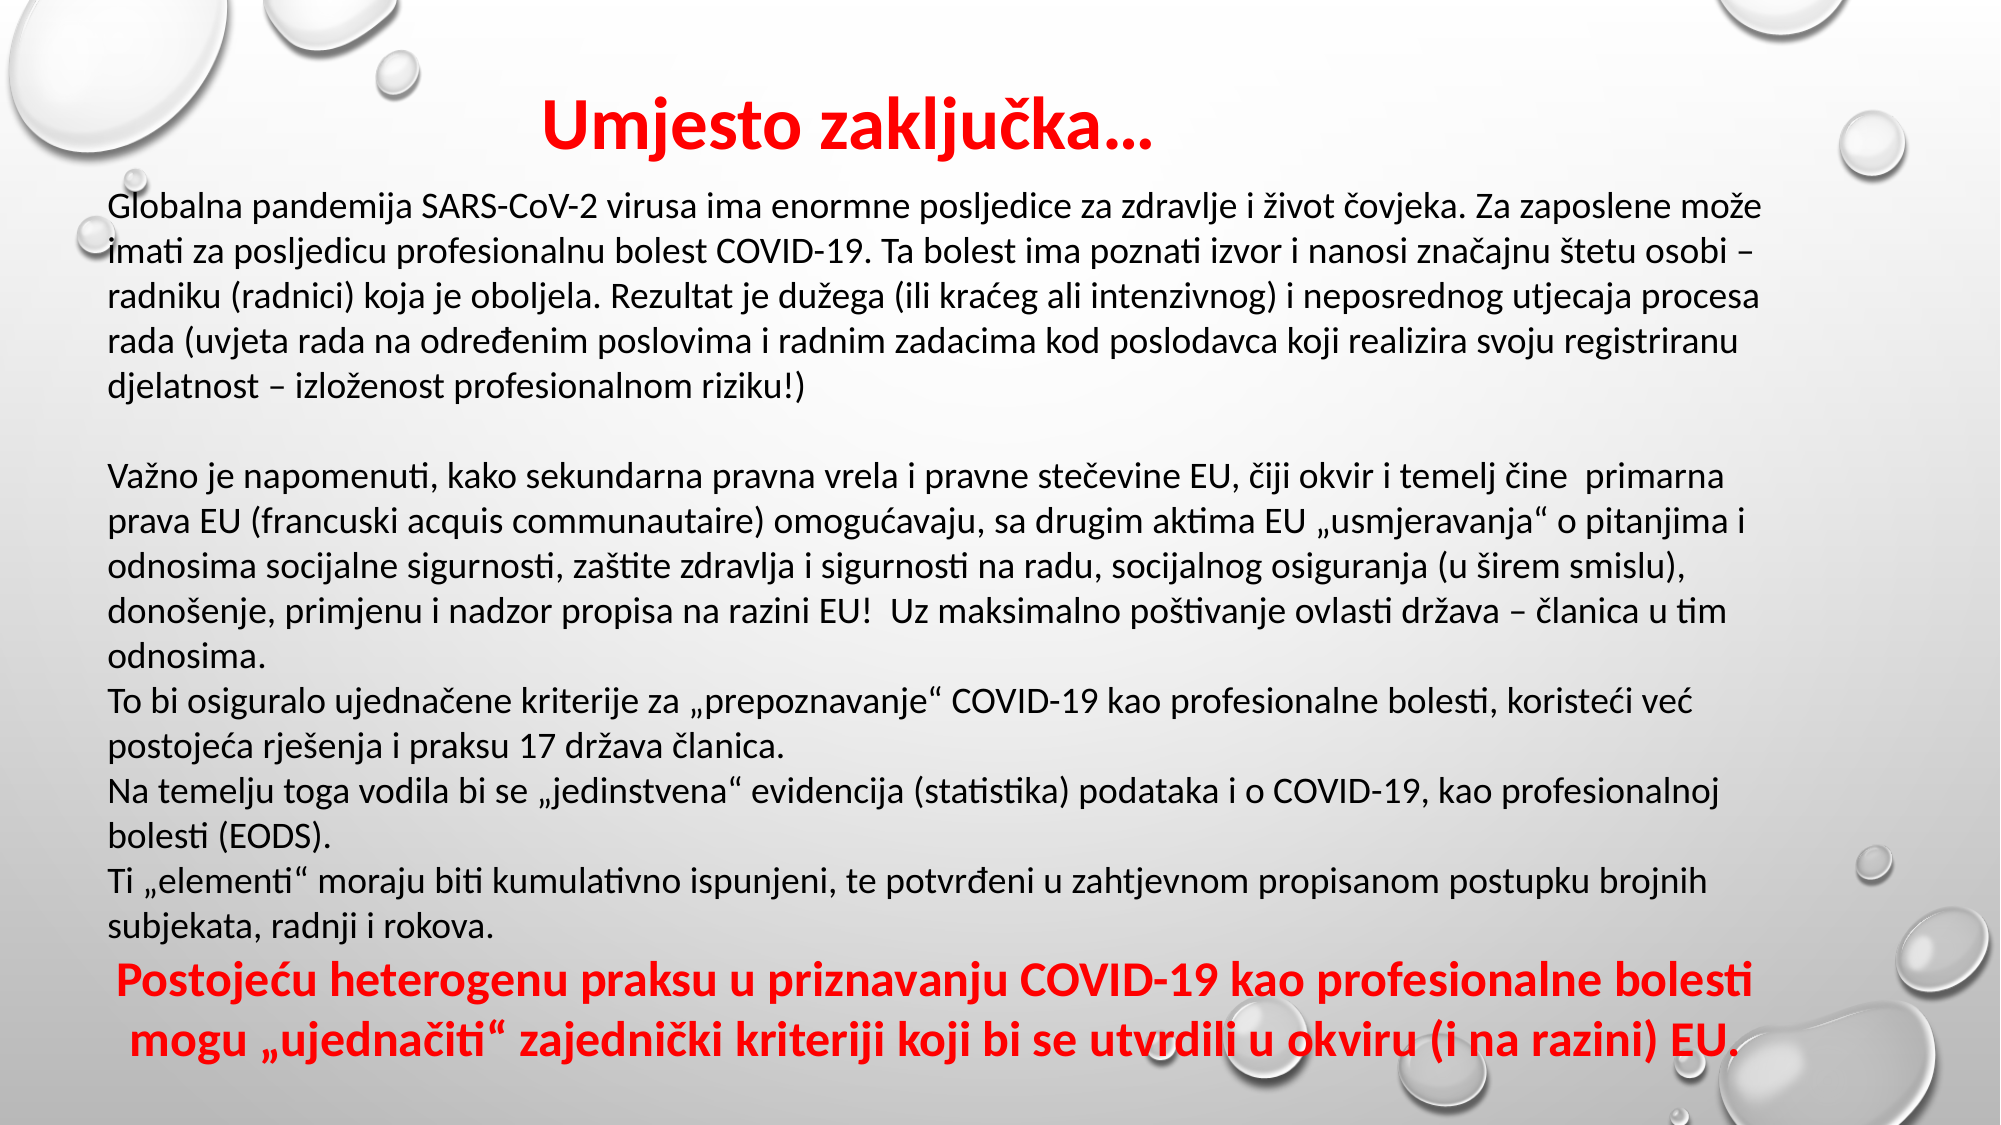

Umjesto zaključka…
Globalna pandemija SARS-CoV-2 virusa ima enormne posljedice za zdravlje i život čovjeka. Za zaposlene može imati za posljedicu profesionalnu bolest COVID-19. Ta bolest ima poznati izvor i nanosi značajnu štetu osobi – radniku (radnici) koja je oboljela. Rezultat je dužega (ili kraćeg ali intenzivnog) i neposrednog utjecaja procesa rada (uvjeta rada na određenim poslovima i radnim zadacima kod poslodavca koji realizira svoju registriranu djelatnost – izloženost profesionalnom riziku!)
Važno je napomenuti, kako sekundarna pravna vrela i pravne stečevine EU, čiji okvir i temelj čine primarna prava EU (francuski acquis communautaire) omogućavaju, sa drugim aktima EU „usmjeravanja“ o pitanjima i odnosima socijalne sigurnosti, zaštite zdravlja i sigurnosti na radu, socijalnog osiguranja (u širem smislu), donošenje, primjenu i nadzor propisa na razini EU! Uz maksimalno poštivanje ovlasti država – članica u tim odnosima.
To bi osiguralo ujednačene kriterije za „prepoznavanje“ COVID-19 kao profesionalne bolesti, koristeći već postojeća rješenja i praksu 17 država članica.
Na temelju toga vodila bi se „jedinstvena“ evidencija (statistika) podataka i o COVID-19, kao profesionalnoj bolesti (EODS).
Ti „elementi“ moraju biti kumulativno ispunjeni, te potvrđeni u zahtjevnom propisanom postupku brojnih subjekata, radnji i rokova.
Postojeću heterogenu praksu u priznavanju COVID-19 kao profesionalne bolesti mogu „ujednačiti“ zajednički kriteriji koji bi se utvrdili u okviru (i na razini) EU.